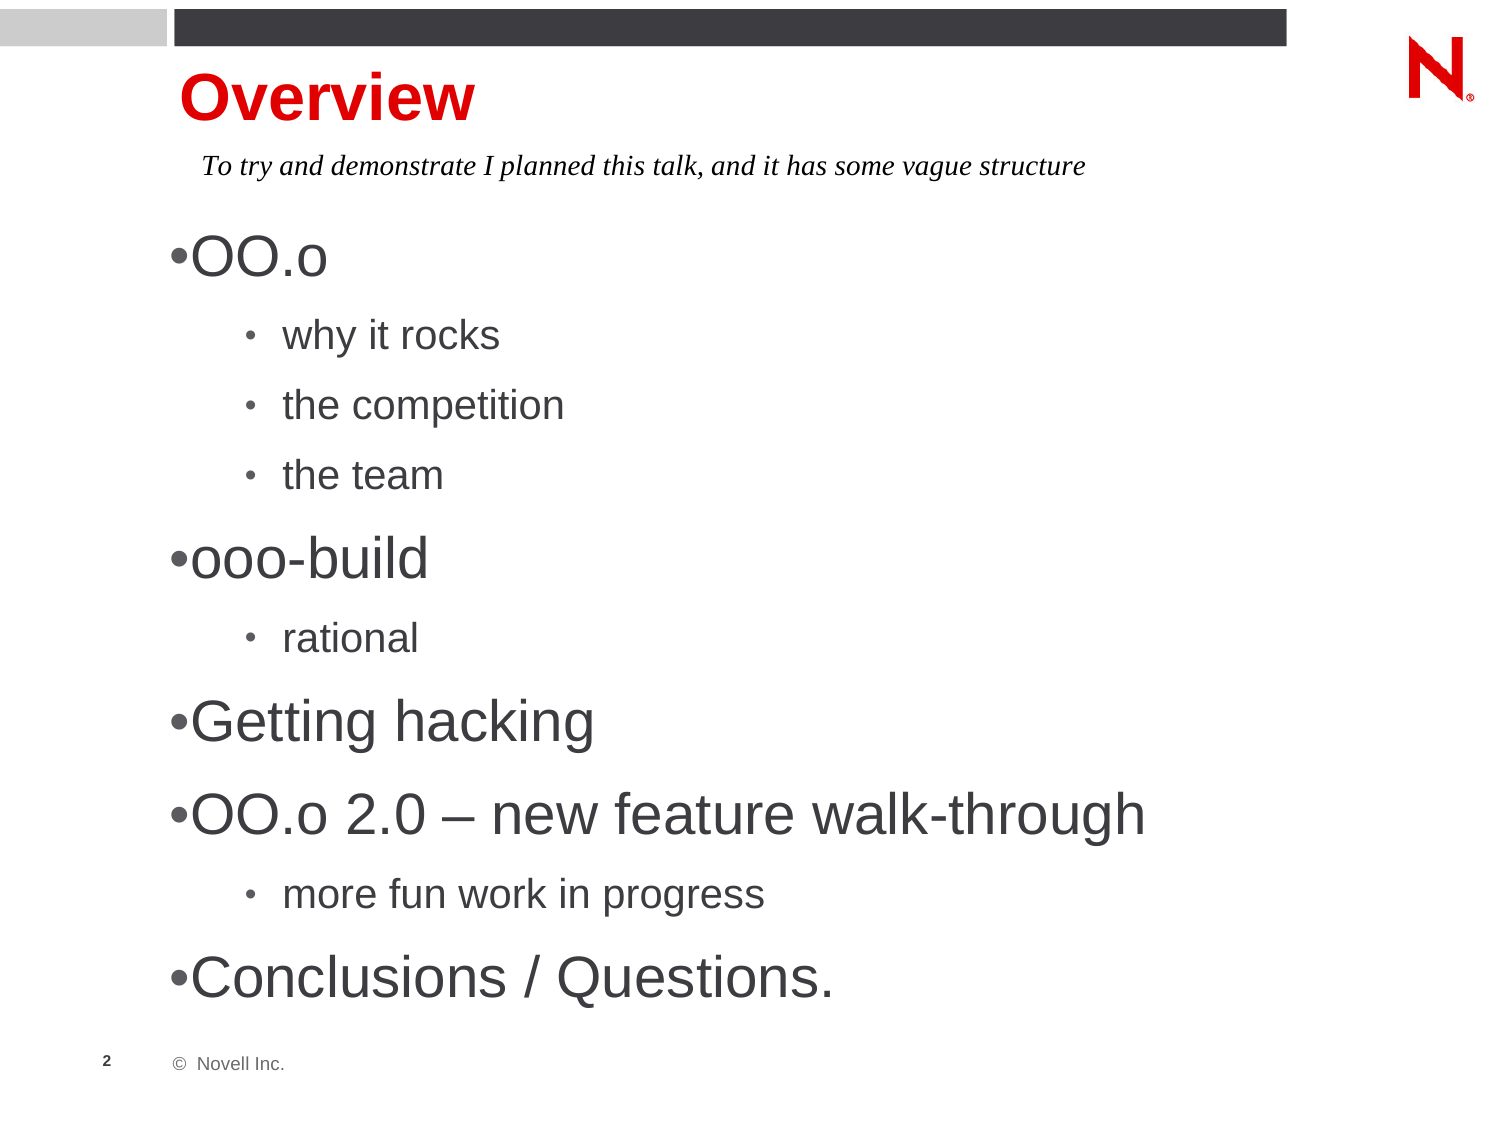

# Overview
To try and demonstrate I planned this talk, and it has some vague structure
OO.o
why it rocks
the competition
the team
ooo-build
rational
Getting hacking
OO.o 2.0 – new feature walk-through
more fun work in progress
Conclusions / Questions.